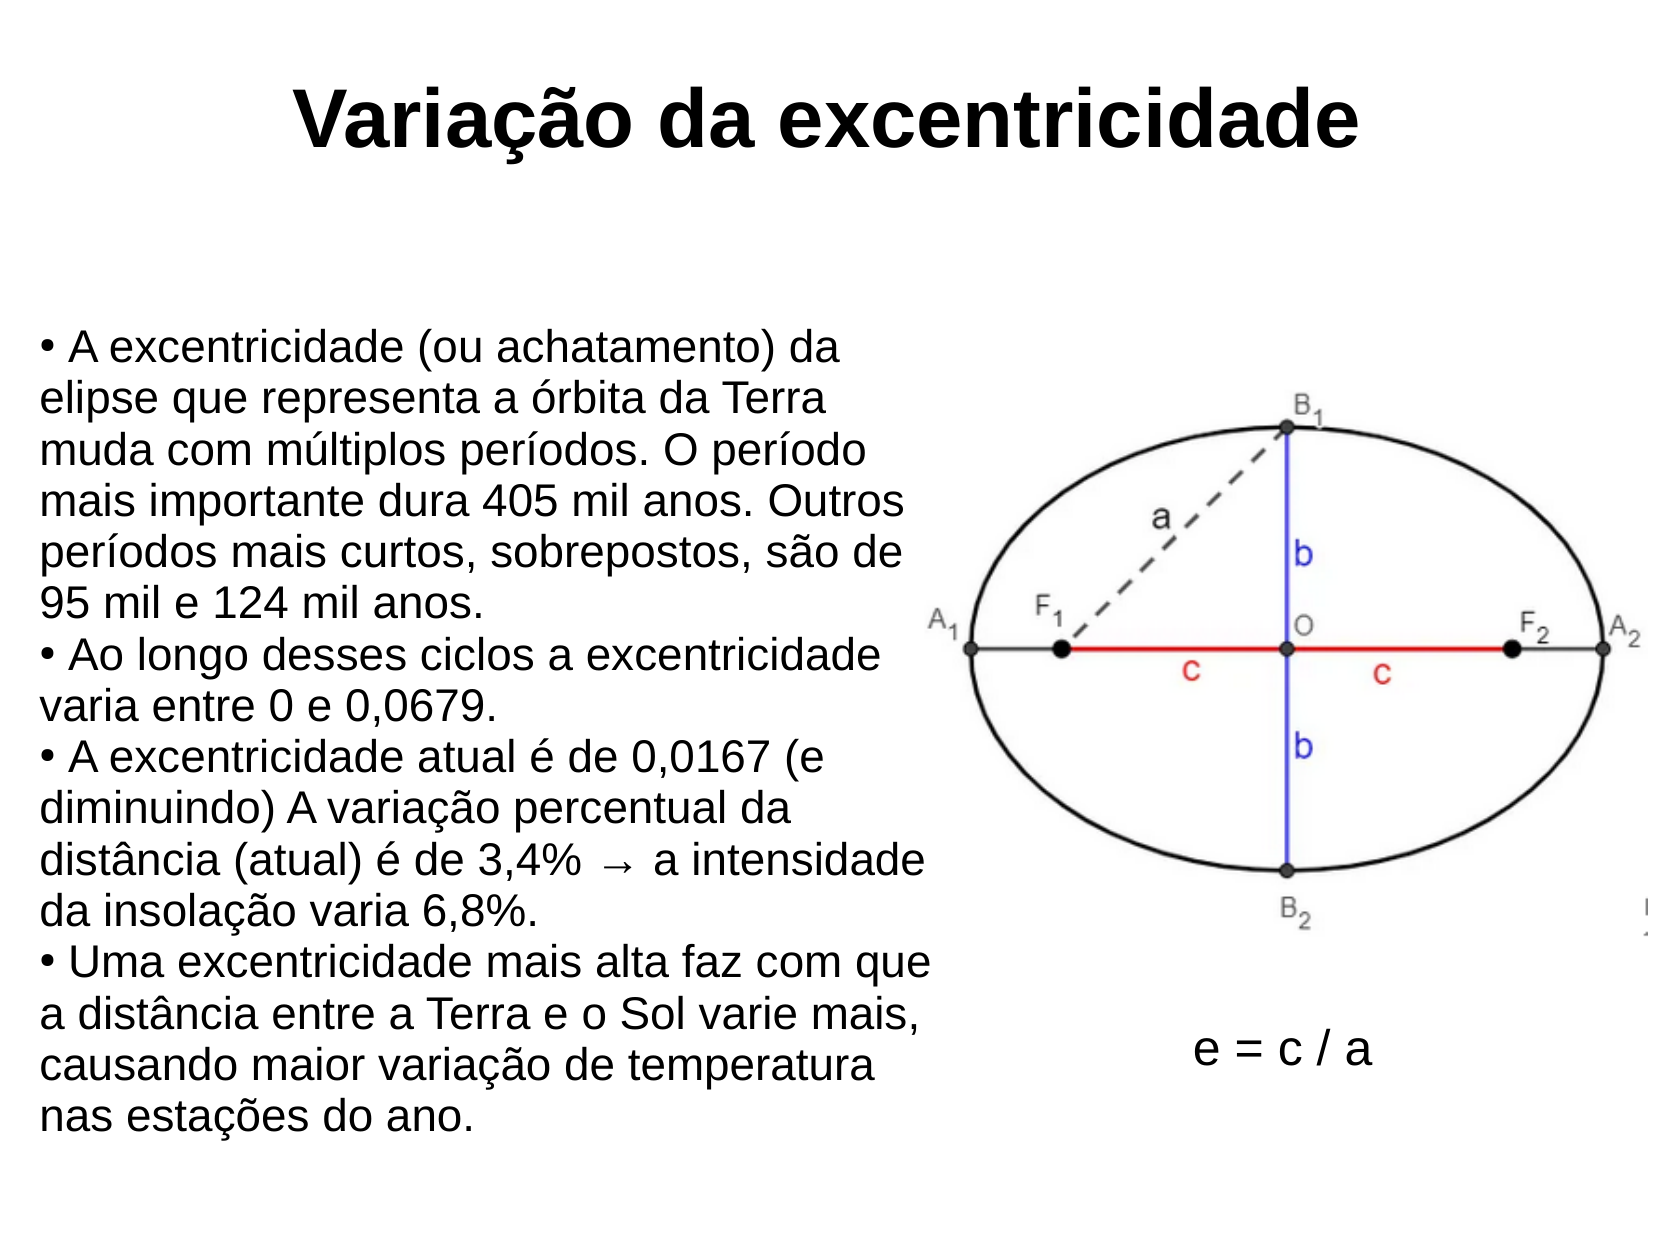

# Variação da excentricidade
 A excentricidade (ou achatamento) da elipse que representa a órbita da Terra muda com múltiplos períodos. O período mais importante dura 405 mil anos. Outros períodos mais curtos, sobrepostos, são de 95 mil e 124 mil anos.
 Ao longo desses ciclos a excentricidade varia entre 0 e 0,0679.
 A excentricidade atual é de 0,0167 (e diminuindo) A variação percentual da distância (atual) é de 3,4% → a intensidade da insolação varia 6,8%.
 Uma excentricidade mais alta faz com que a distância entre a Terra e o Sol varie mais, causando maior variação de temperatura nas estações do ano.
e = c / a